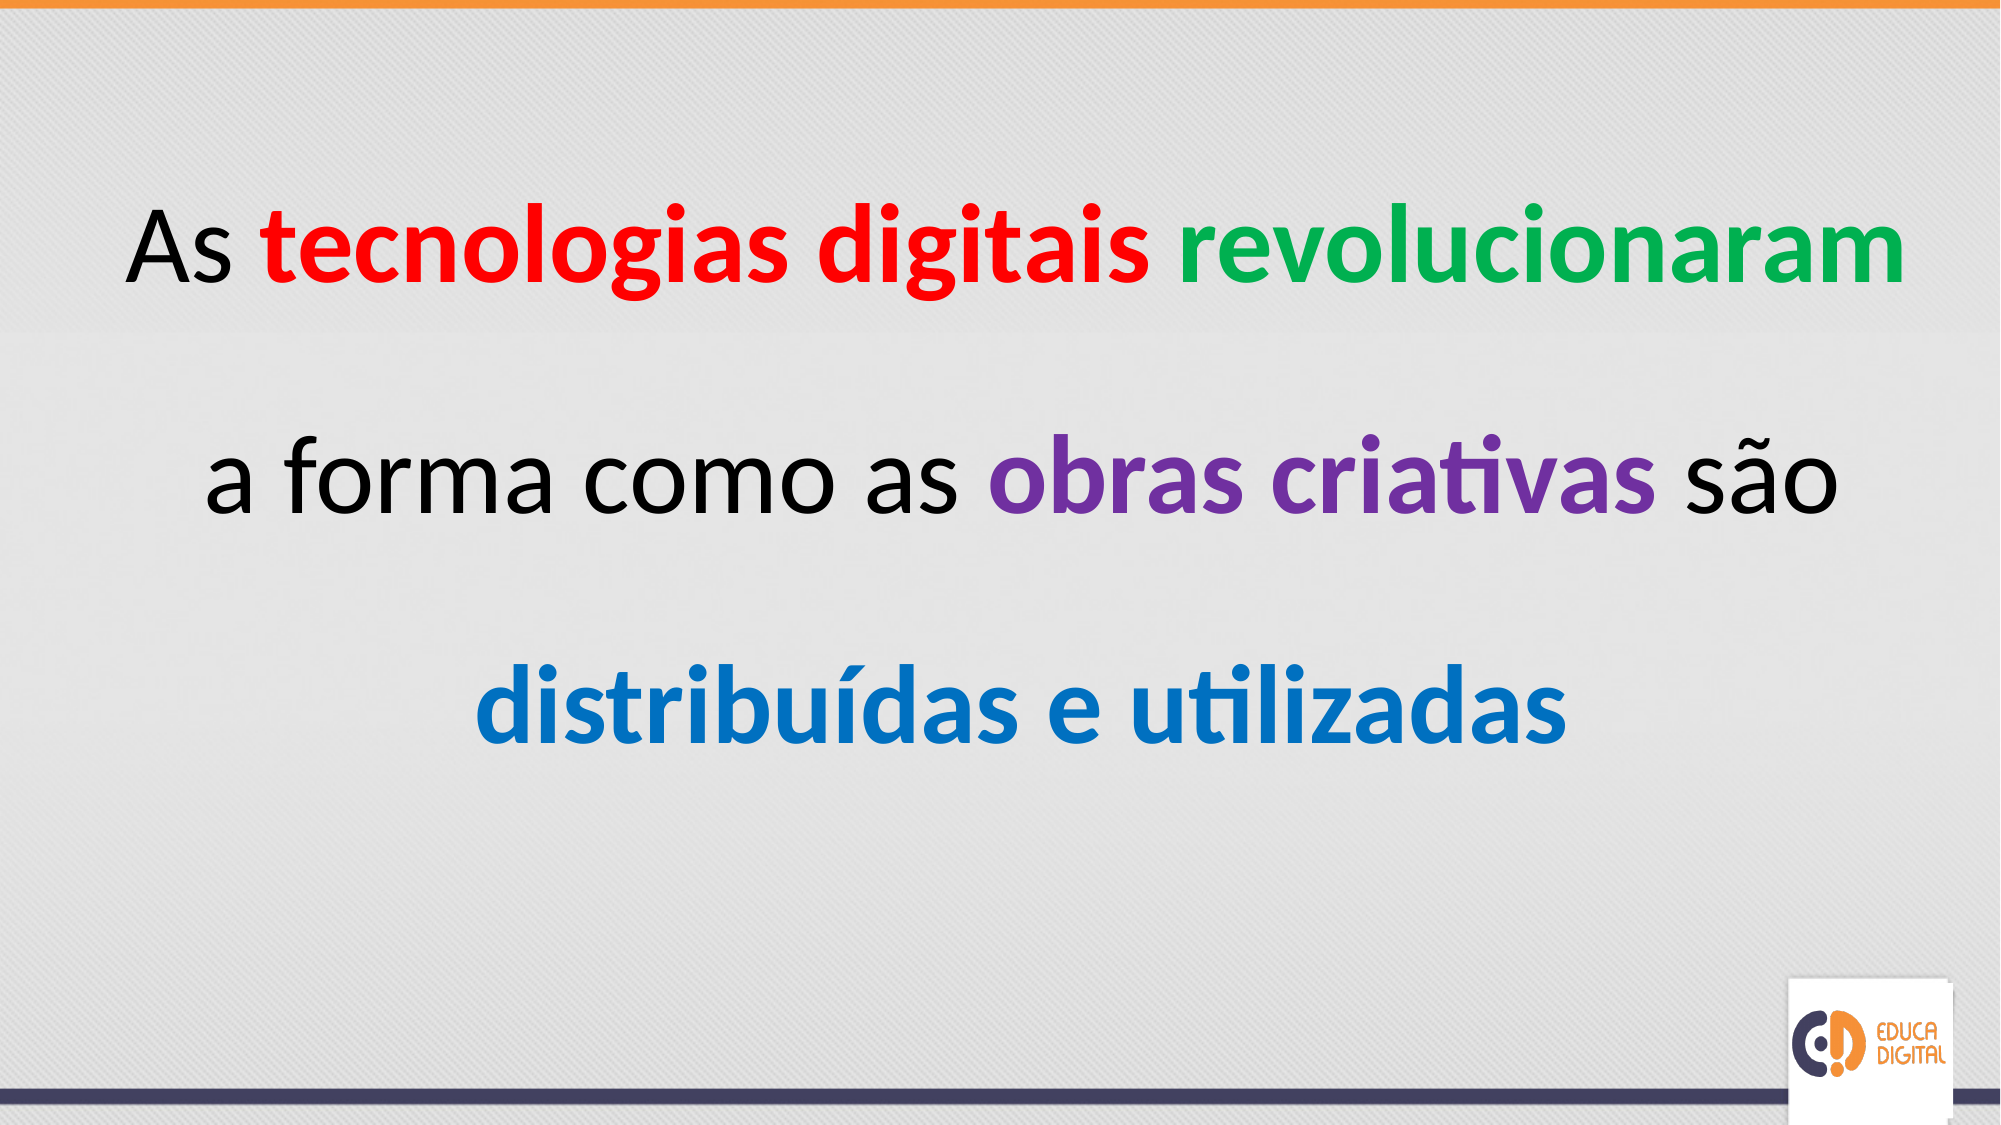

As tecnologias digitais revolucionaram a forma como as obras criativas são distribuídas e utilizadas